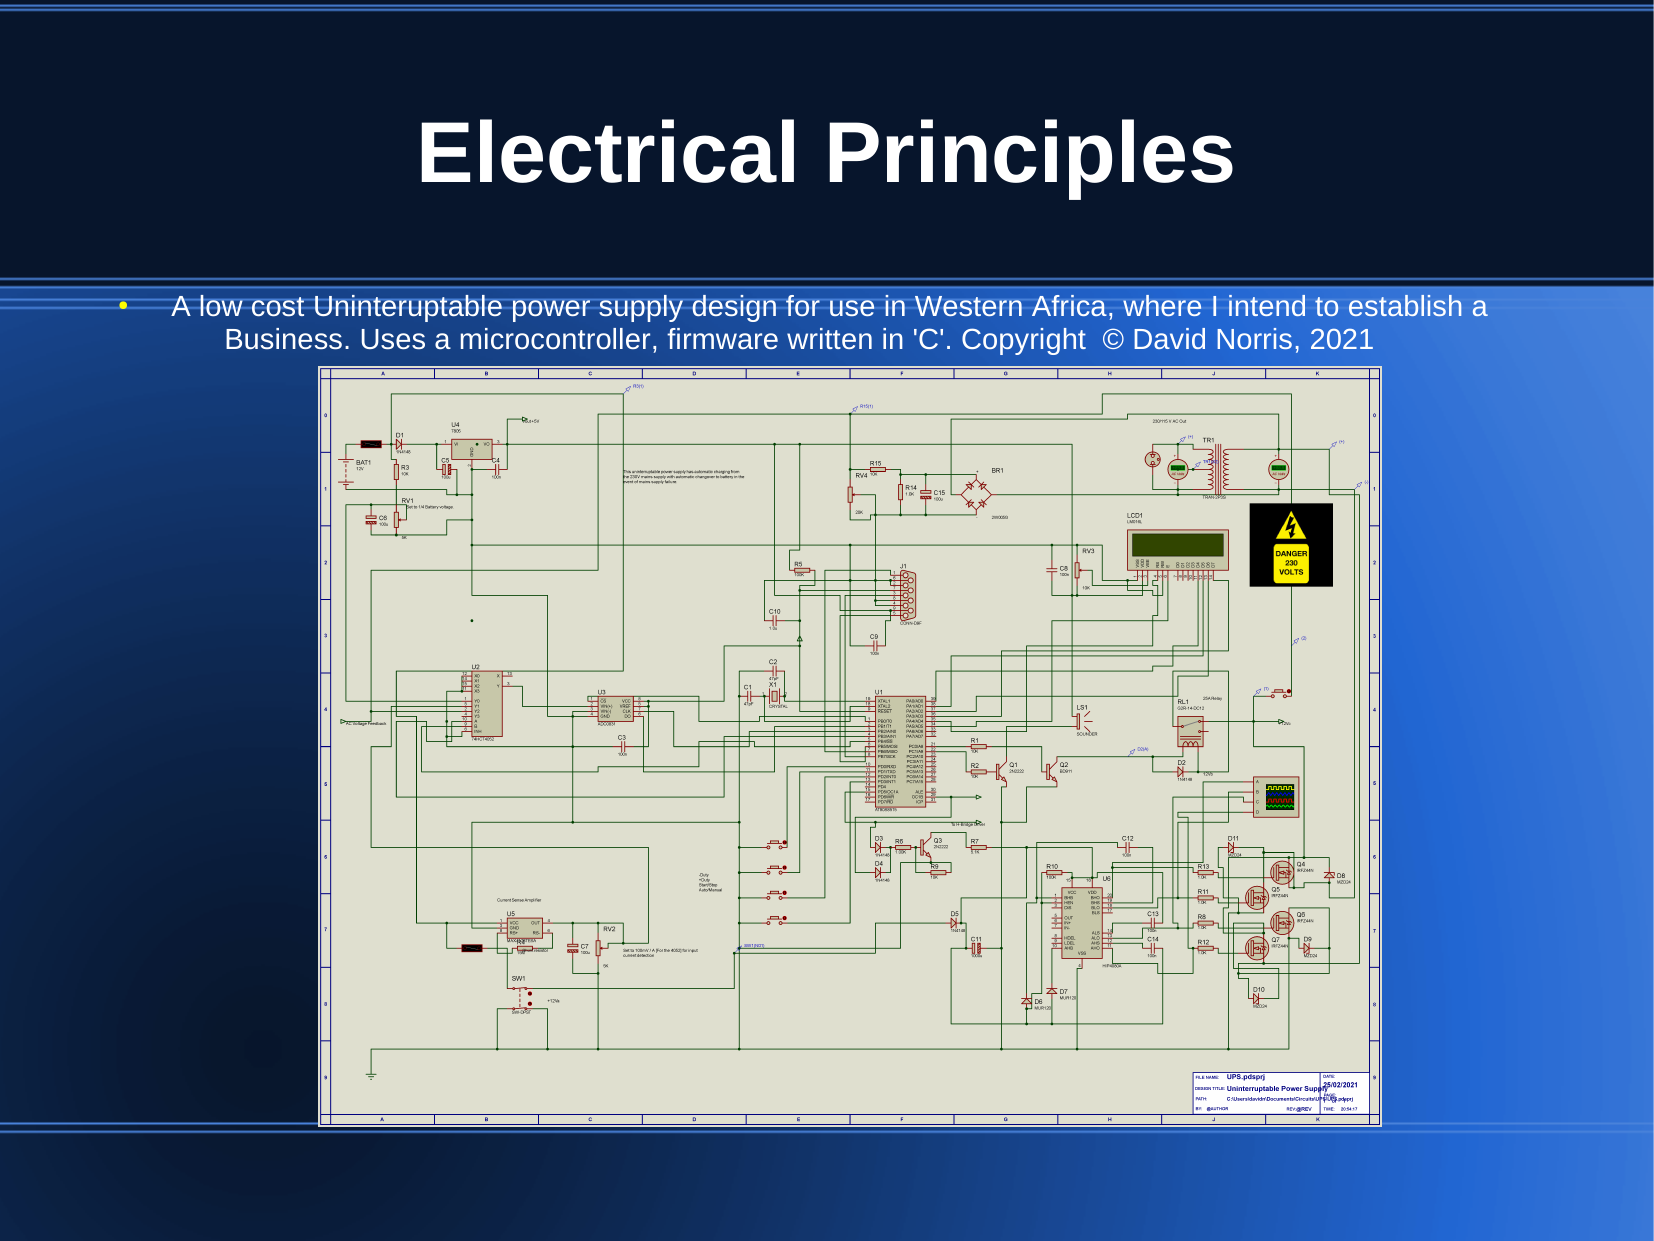

# Electrical Principles
A low cost Uninteruptable power supply design for use in Western Africa, where I intend to establish a Business. Uses a microcontroller, firmware written in 'C'. Copyright © David Norris, 2021